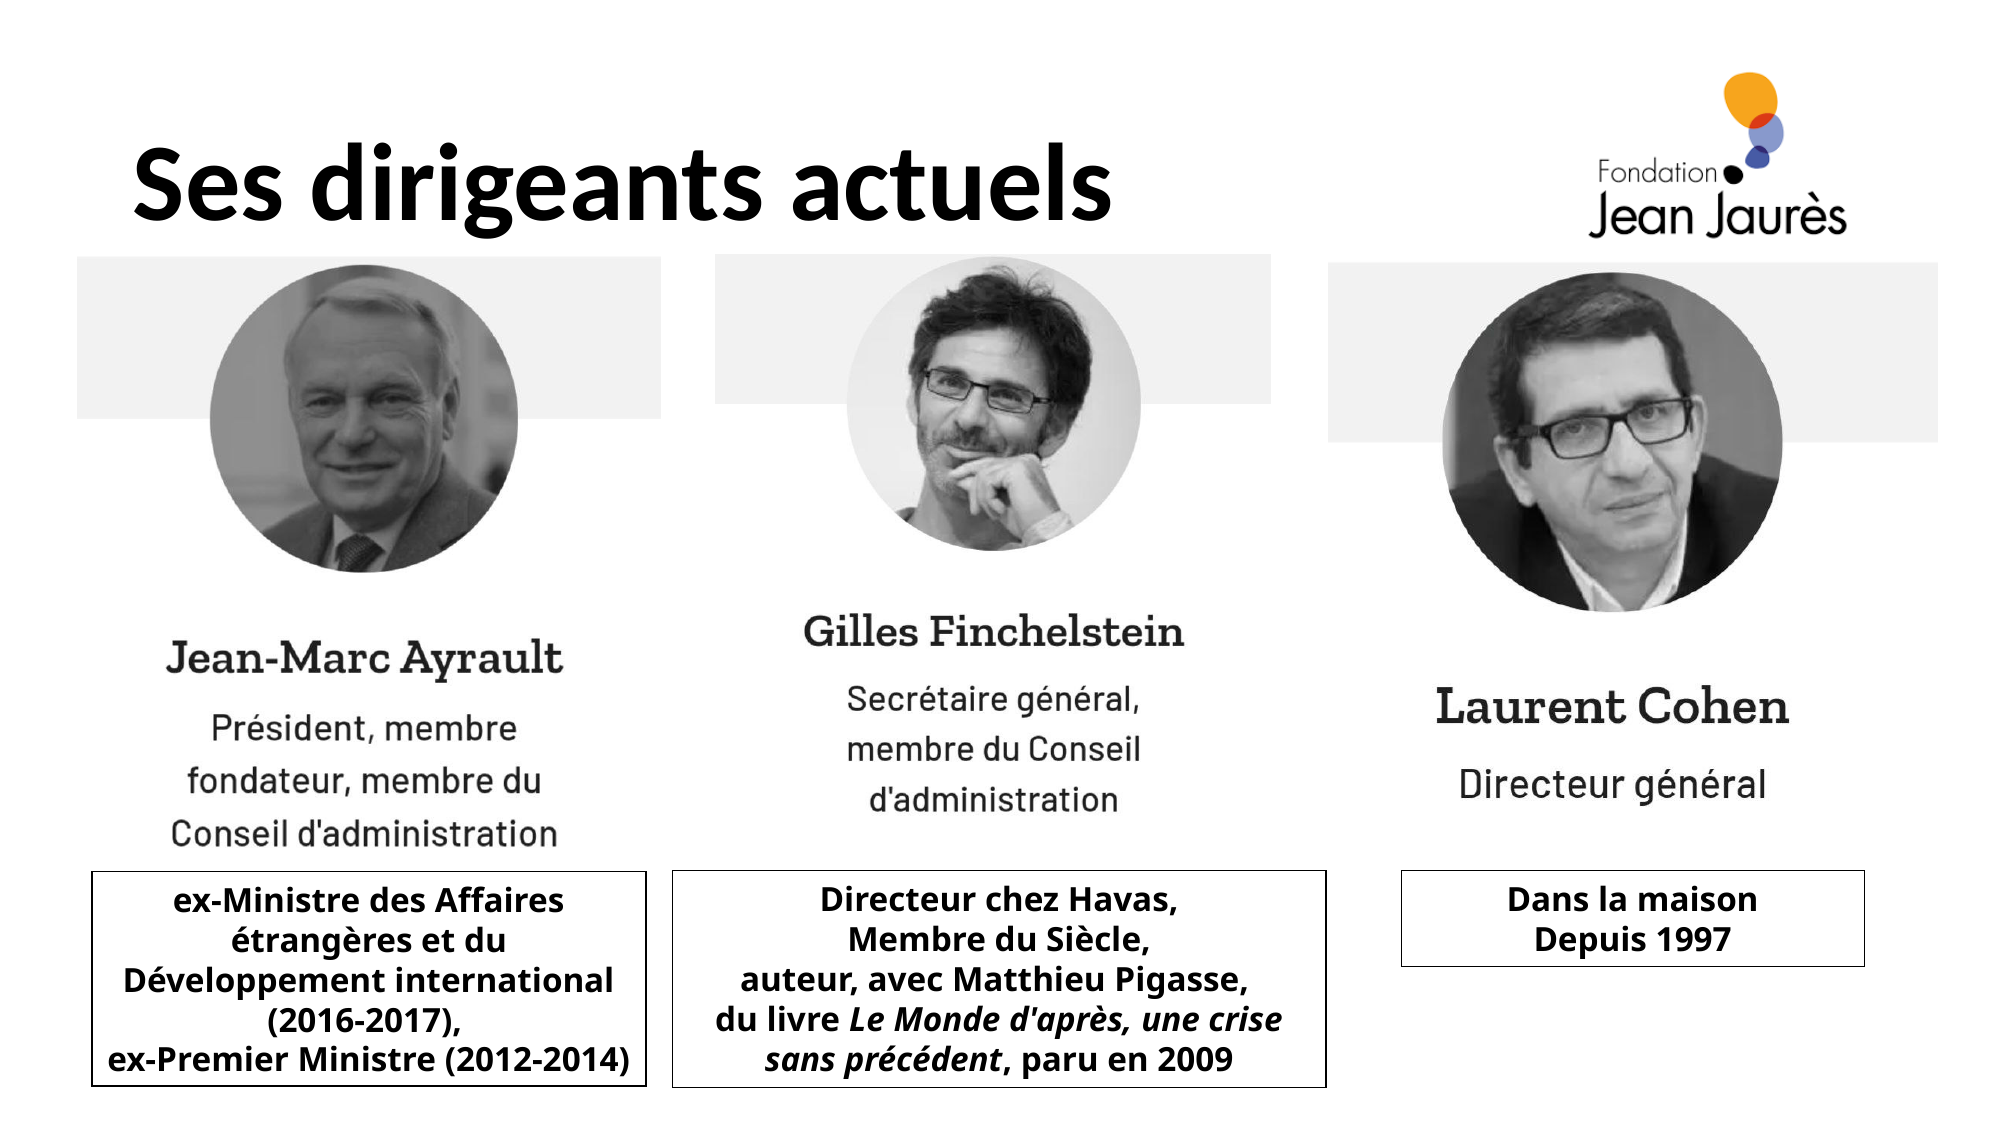

Ses dirigeants actuels
Directeur chez Havas,
Membre du Siècle,
auteur, avec Matthieu Pigasse,
du livre Le Monde d'après, une crise sans précédent, paru en 2009
Dans la maison
Depuis 1997
ex-Ministre des Affaires étrangères et du Développement international (2016-2017),
ex-Premier Ministre (2012-2014)